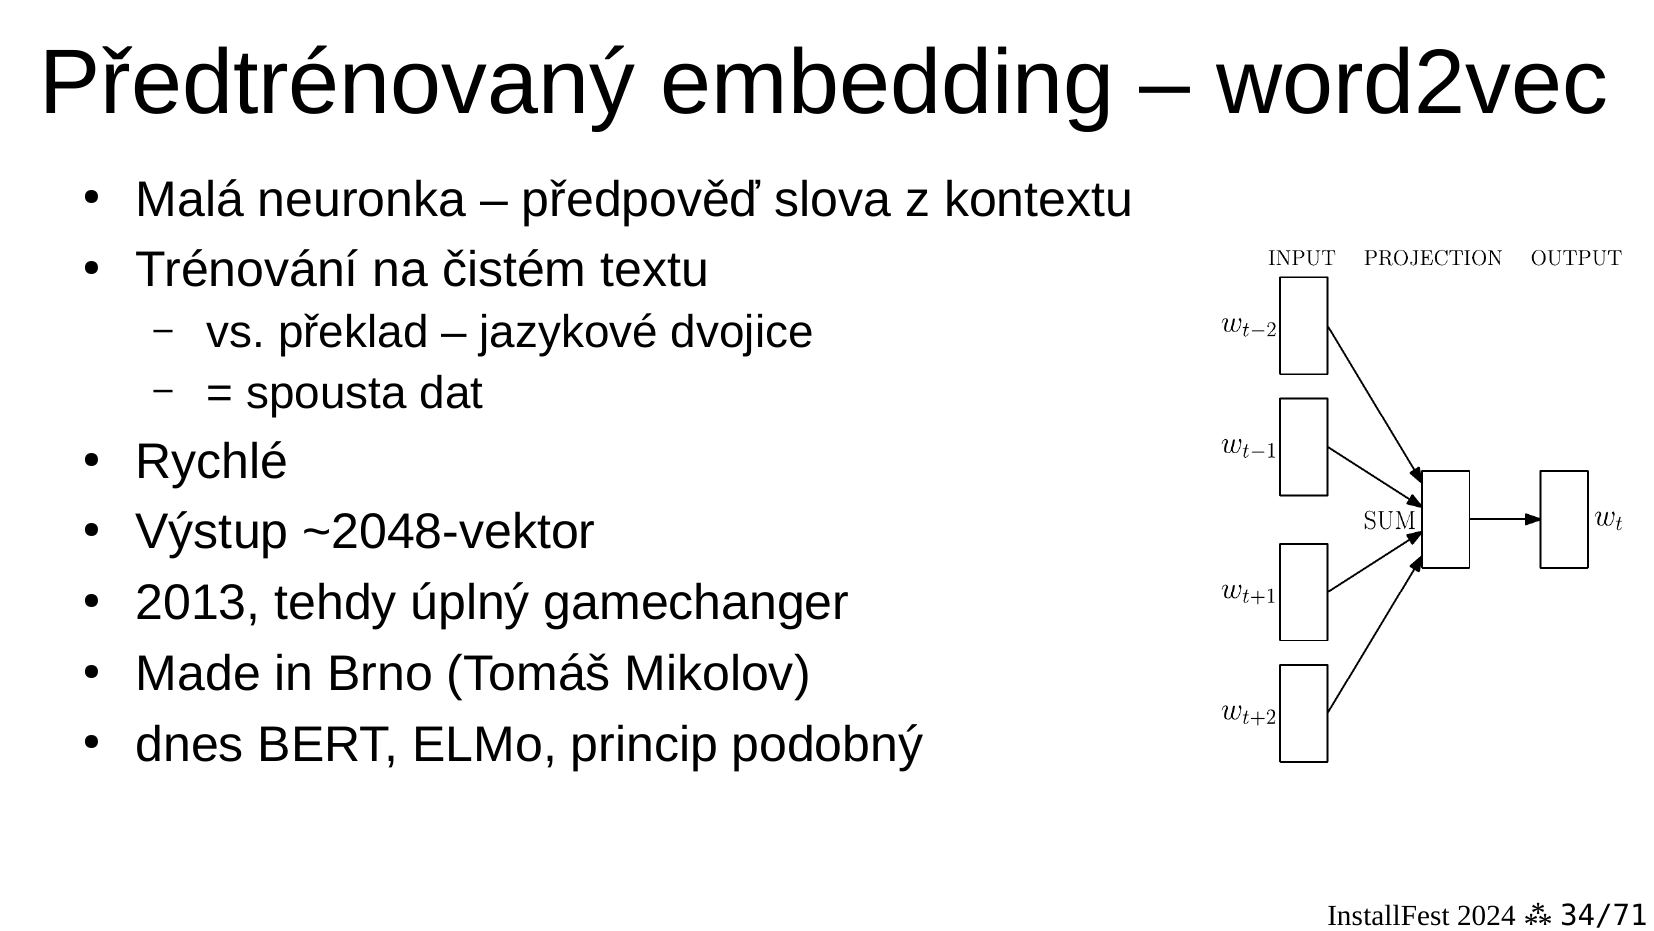

# Předtrénovaný embedding – word2vec
Malá neuronka – předpověď slova z kontextu
Trénování na čistém textu
vs. překlad – jazykové dvojice
= spousta dat
Rychlé
Výstup ~2048-vektor
2013, tehdy úplný gamechanger
Made in Brno (Tomáš Mikolov)
dnes BERT, ELMo, princip podobný
34